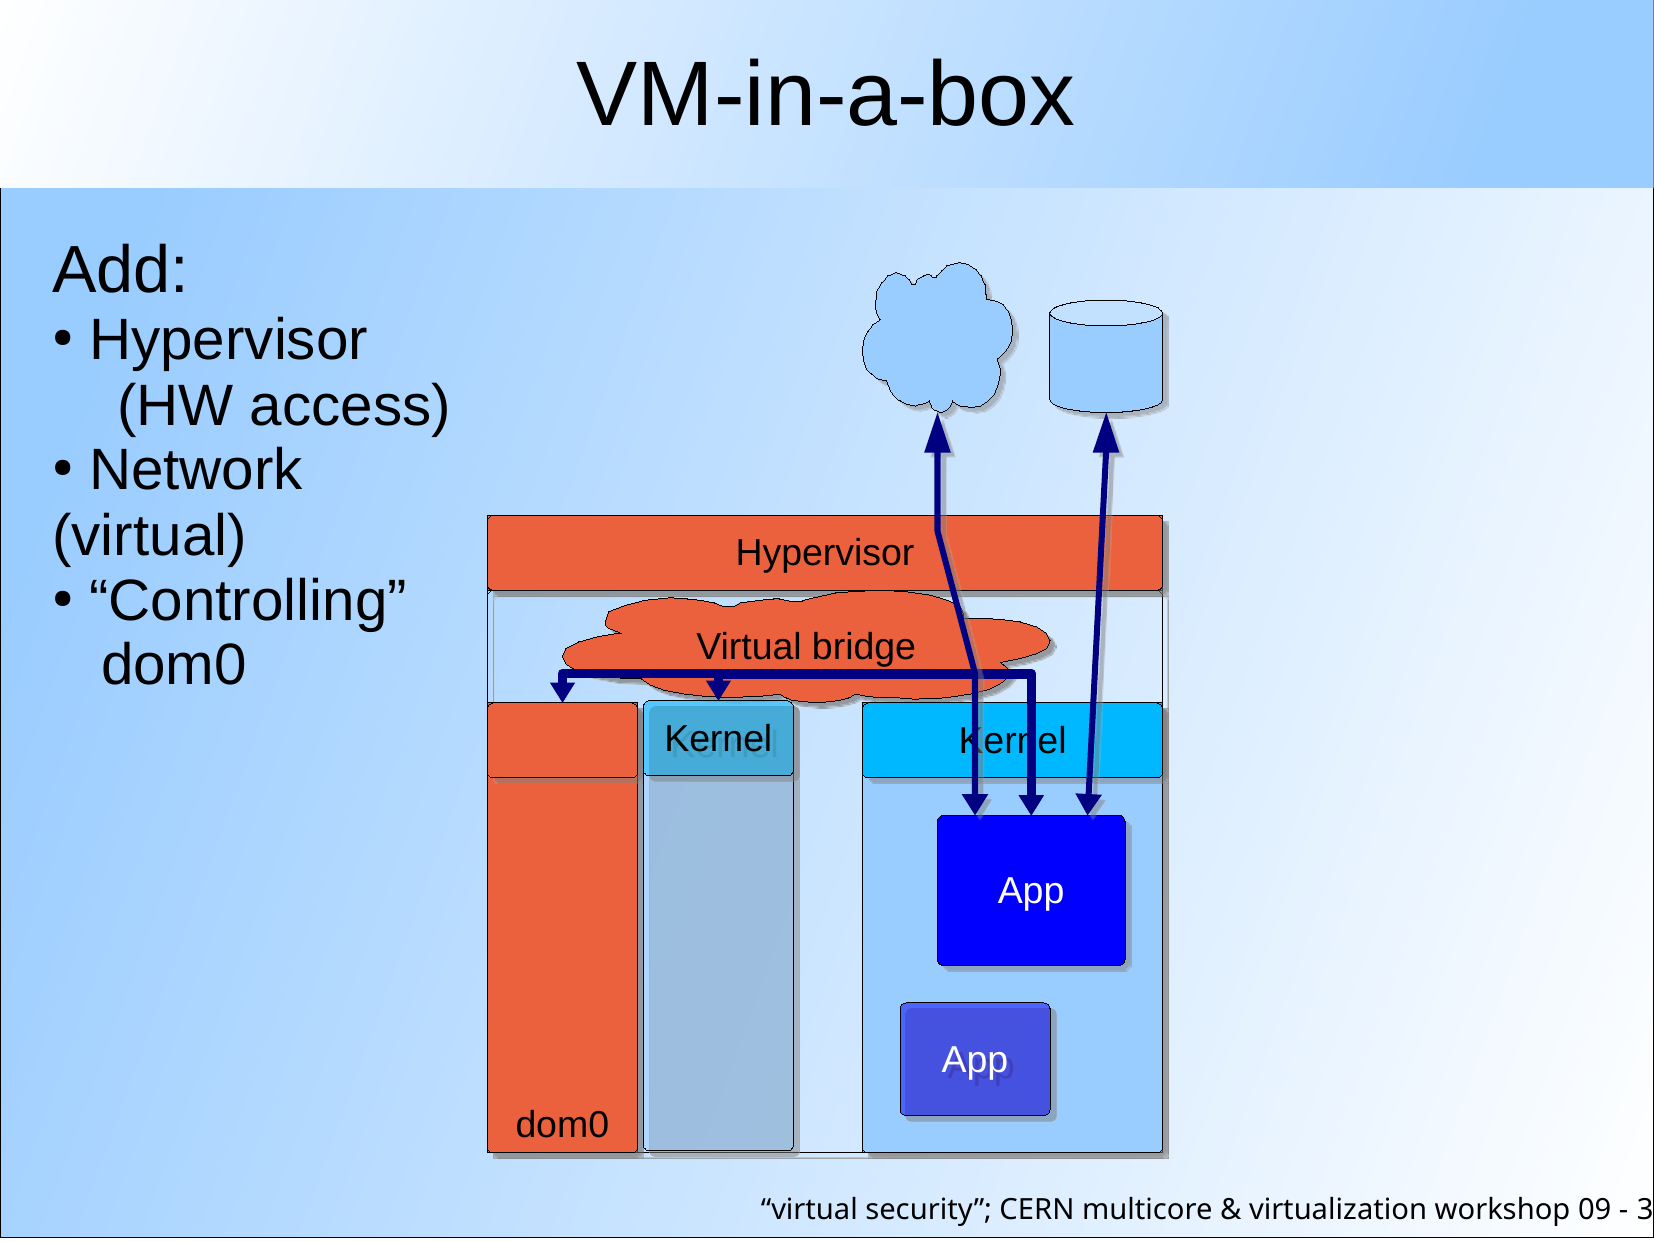

# VM-in-a-box
Add:
 Hypervisor
 (HW access)
 Network (virtual)
 “Controlling”
 dom0
Hypervisor
Virtual bridge
dom0
Kernel
App
App
Hypervisor
Virtual bridge
Kernel
dom0
Kernel
App
App
3